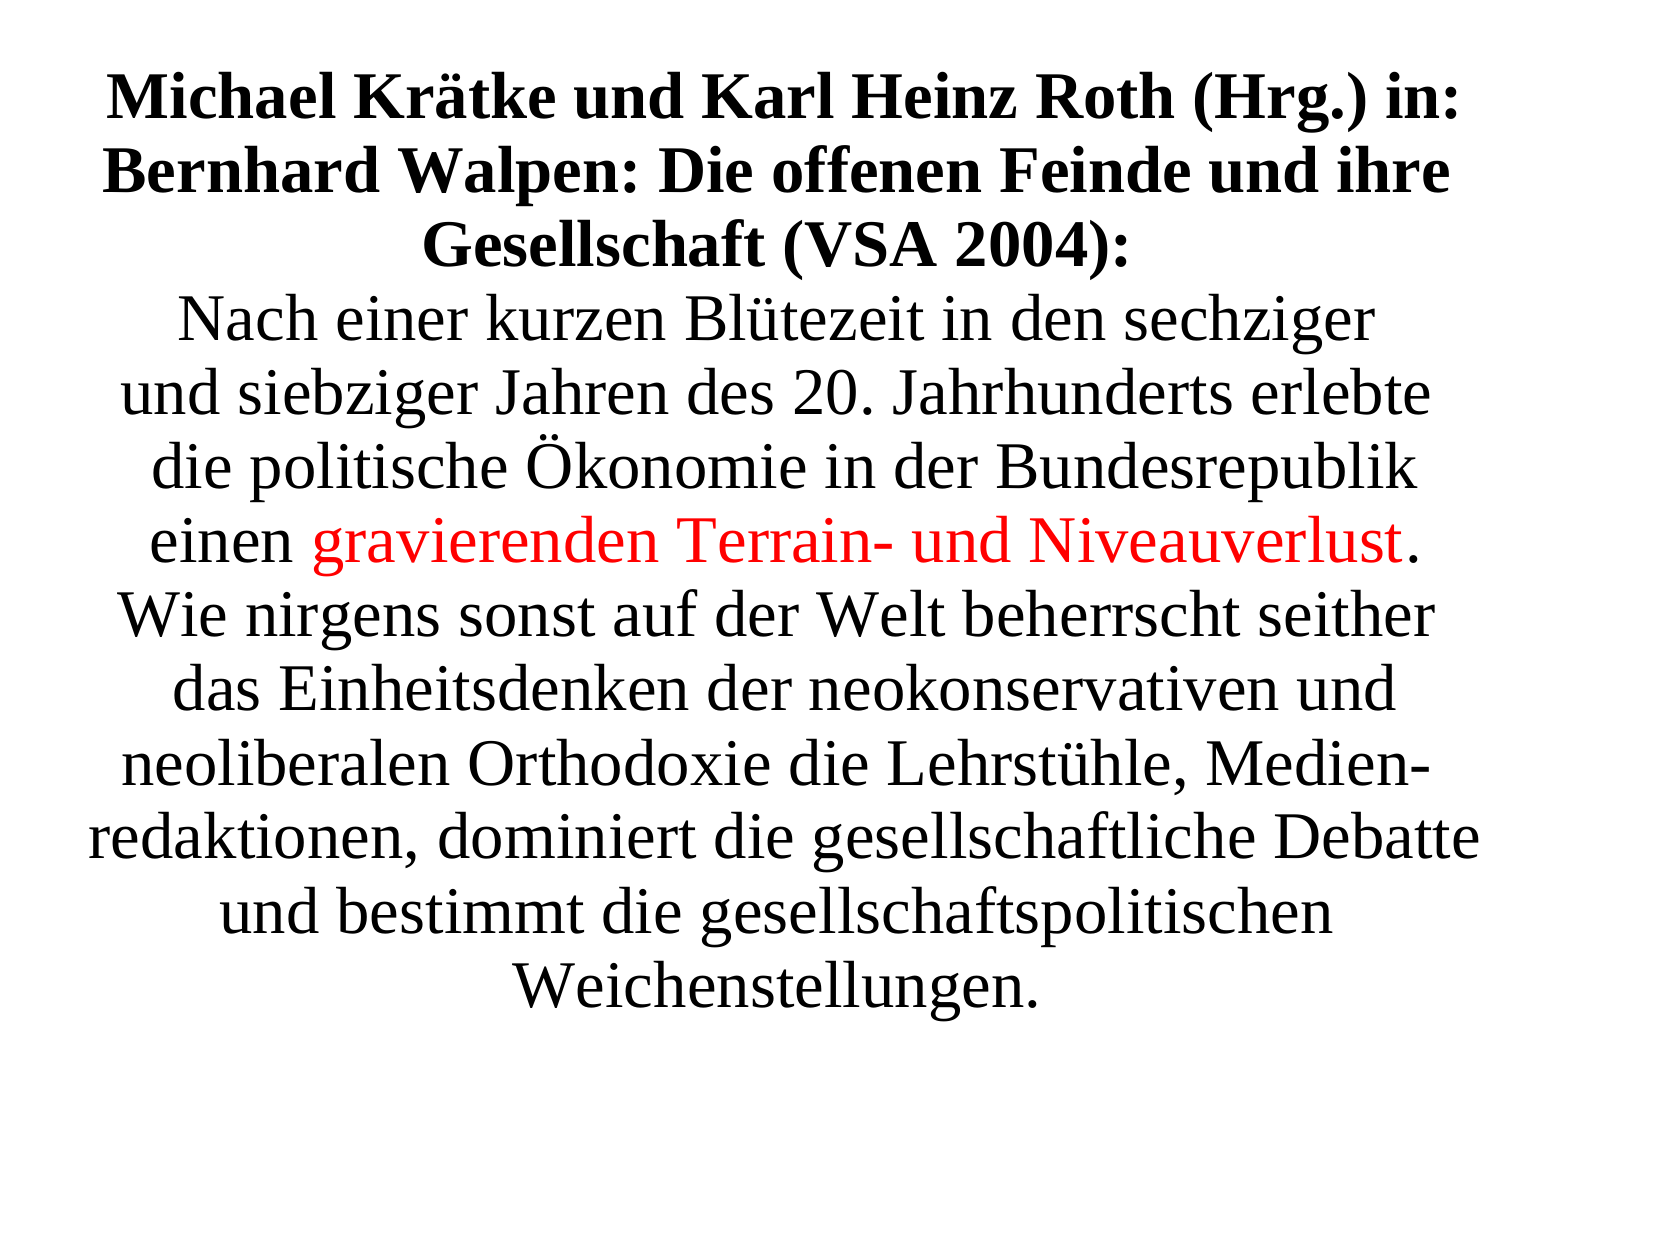

Michael Krätke und Karl Heinz Roth (Hrg.) in:
Bernhard Walpen: Die offenen Feinde und ihre
Gesellschaft (VSA 2004):
Nach einer kurzen Blütezeit in den sechziger
und siebziger Jahren des 20. Jahrhunderts erlebte
die politische Ökonomie in der Bundesrepublik
einen gravierenden Terrain- und Niveauverlust.
Wie nirgens sonst auf der Welt beherrscht seither
das Einheitsdenken der neokonservativen und
neoliberalen Orthodoxie die Lehrstühle, Medien-
redaktionen, dominiert die gesellschaftliche Debatte
und bestimmt die gesellschaftspolitischen
Weichenstellungen.